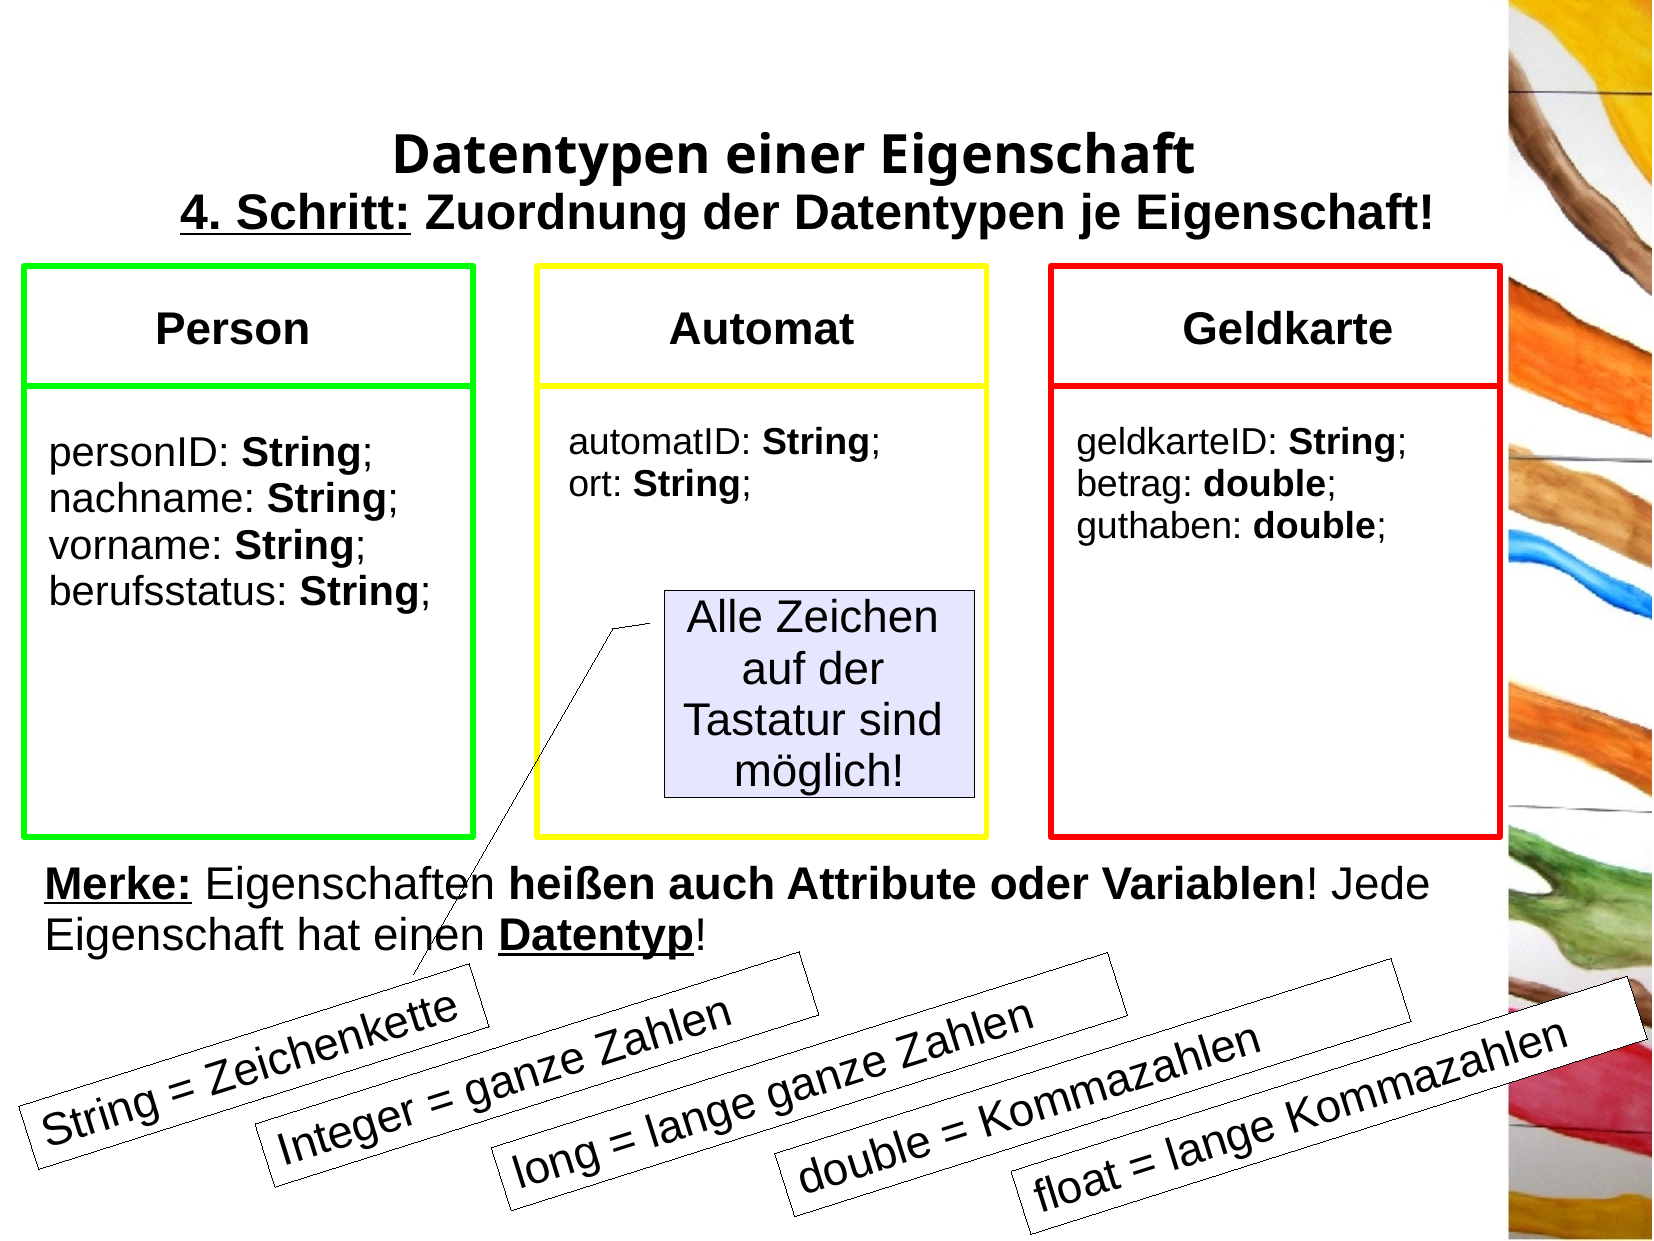

# Datentypen einer Eigenschaft
4. Schritt: Zuordnung der Datentypen je Eigenschaft!
Person
Automat
Geldkarte
automatID: String;
ort: String;
geldkarteID: String;
betrag: double;
guthaben: double;
personID: String;
nachname: String;
vorname: String;
berufsstatus: String;
Alle Zeichen
auf der
Tastatur sind
möglich!
Merke: Eigenschaften heißen auch Attribute oder Variablen! Jede Eigenschaft hat einen Datentyp!
String = Zeichenkette
Integer = ganze Zahlen
long = lange ganze Zahlen
double = Kommazahlen
float = lange Kommazahlen